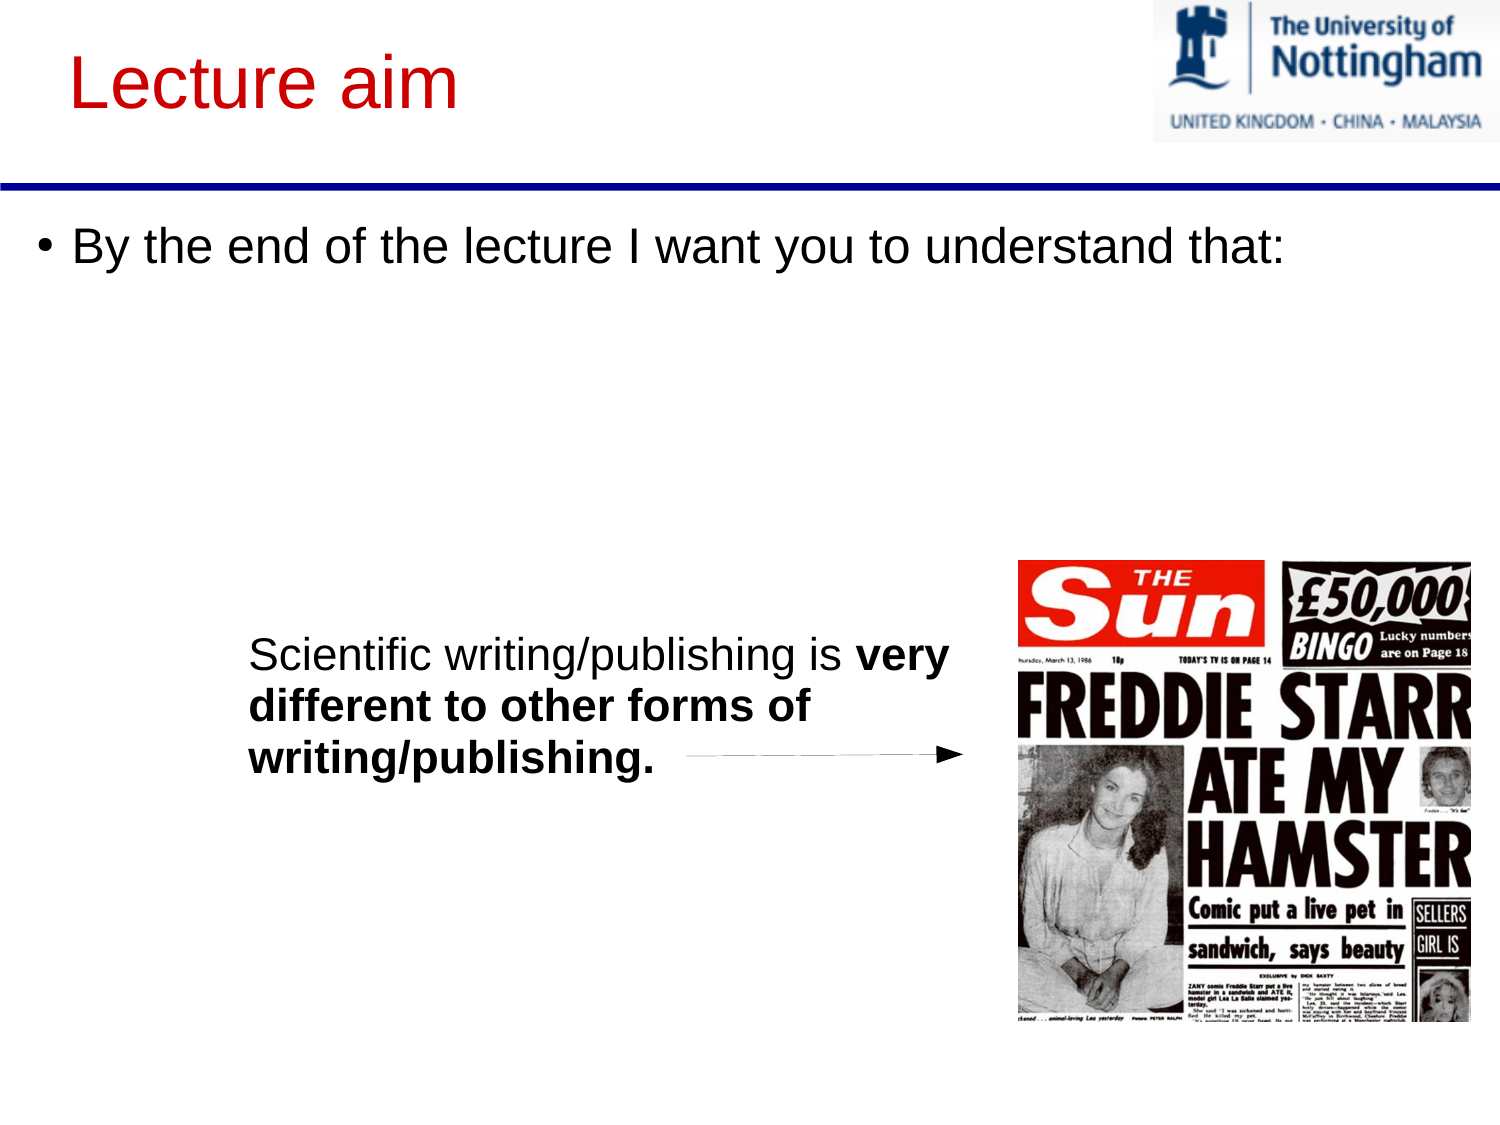

Lecture aim
By the end of the lecture I want you to understand that:
Scientific writing/publishing is very different to other forms of writing/publishing.